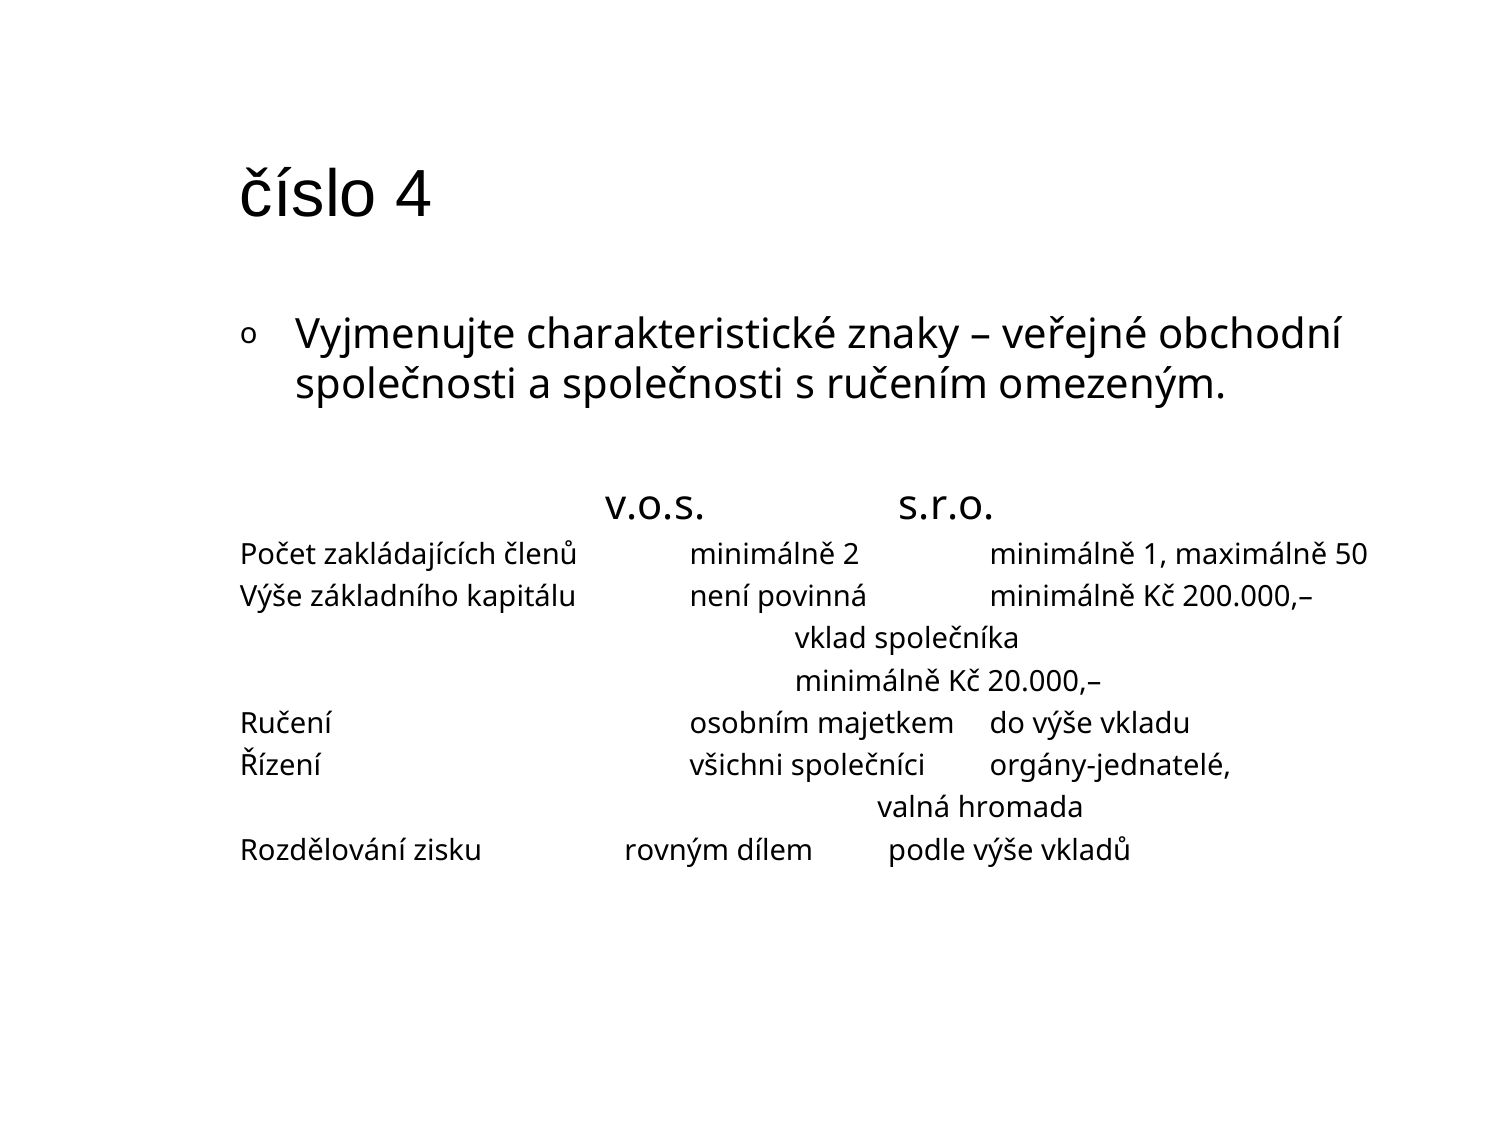

# číslo 4
Vyjmenujte charakteristické znaky – veřejné obchodní společnosti a společnosti s ručením omezeným.
 v.o.s. s.r.o.
Počet zakládajících členů	minimálně 2	minimálně 1, maximálně 50
Výše základního kapitálu	není povinná	minimálně Kč 200.000,–
 vklad společníka
 minimálně Kč 20.000,–
Ručení			osobním majetkem	do výše vkladu
Řízení			všichni společníci	orgány-jednatelé,
 valná hromada
Rozdělování zisku rovným dílem podle výše vkladů